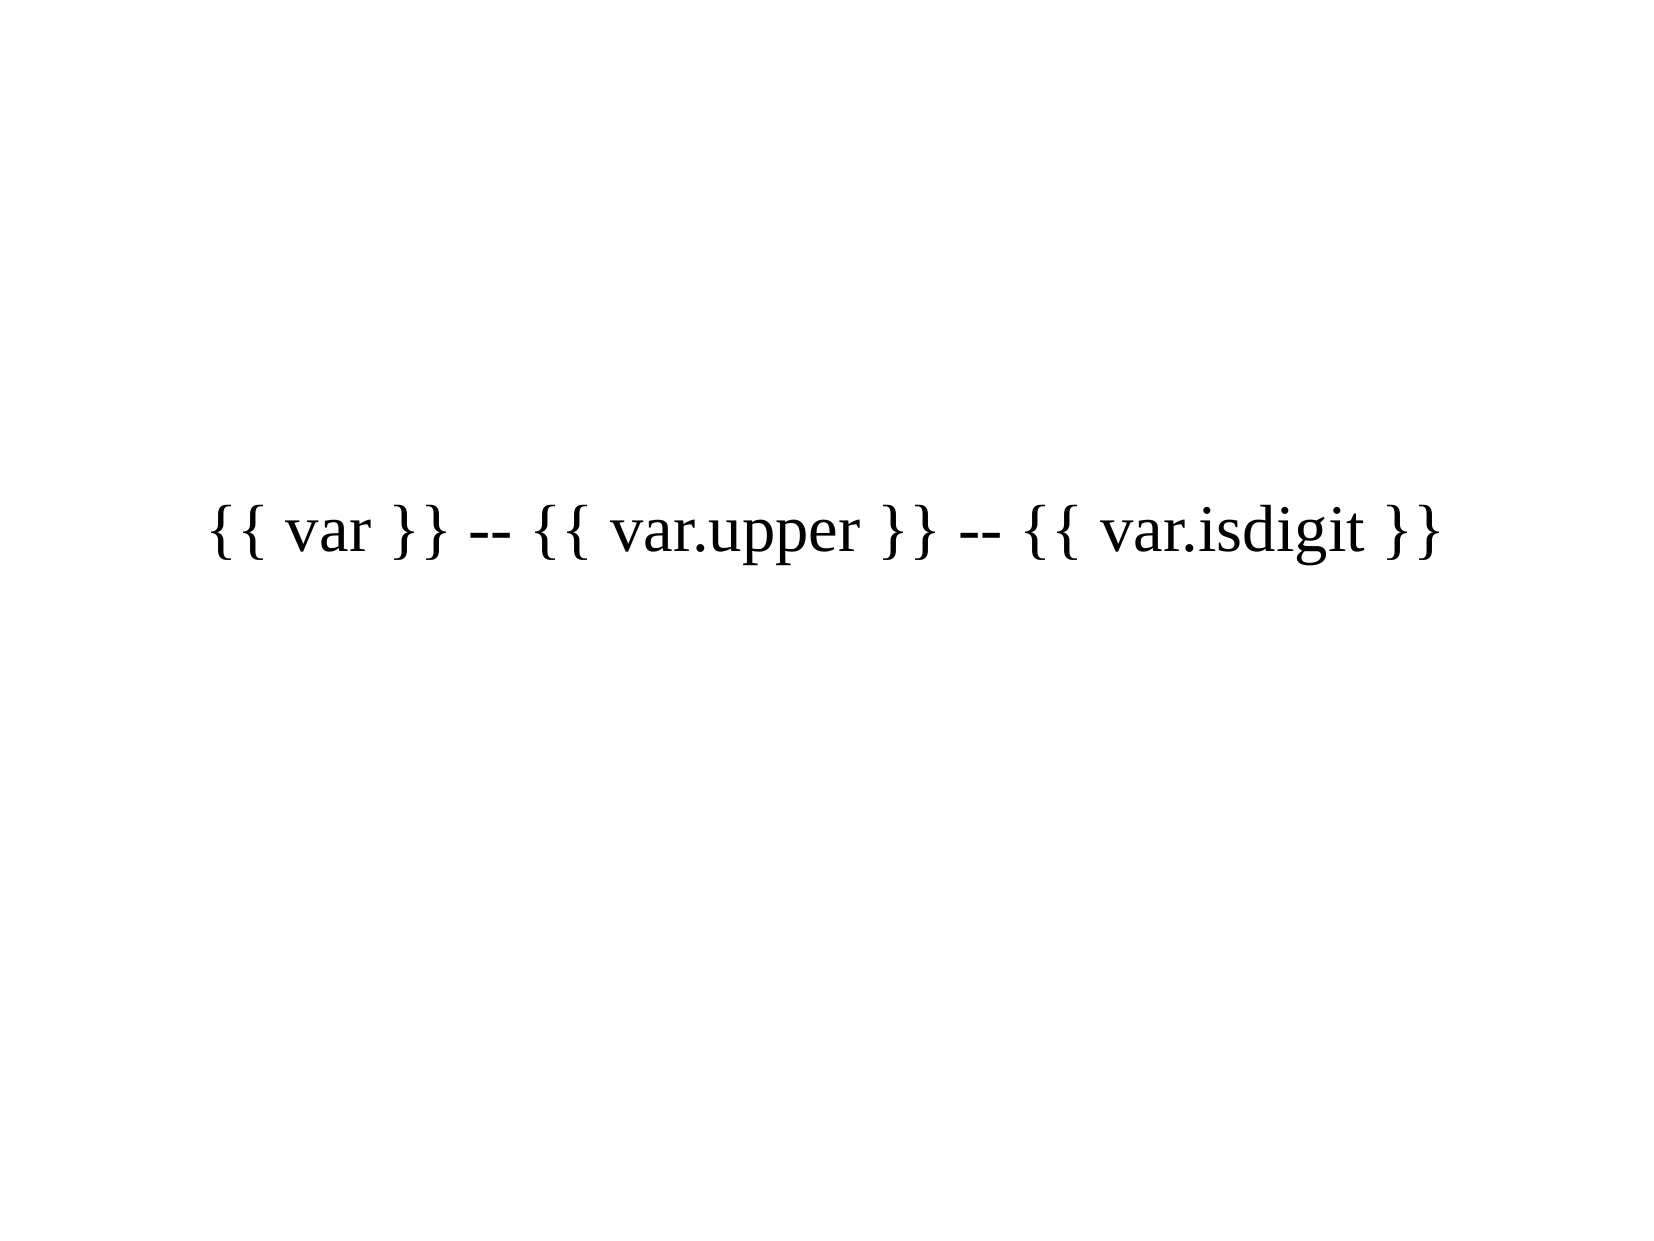

# {{ var }} -- {{ var.upper }} -- {{ var.isdigit }}